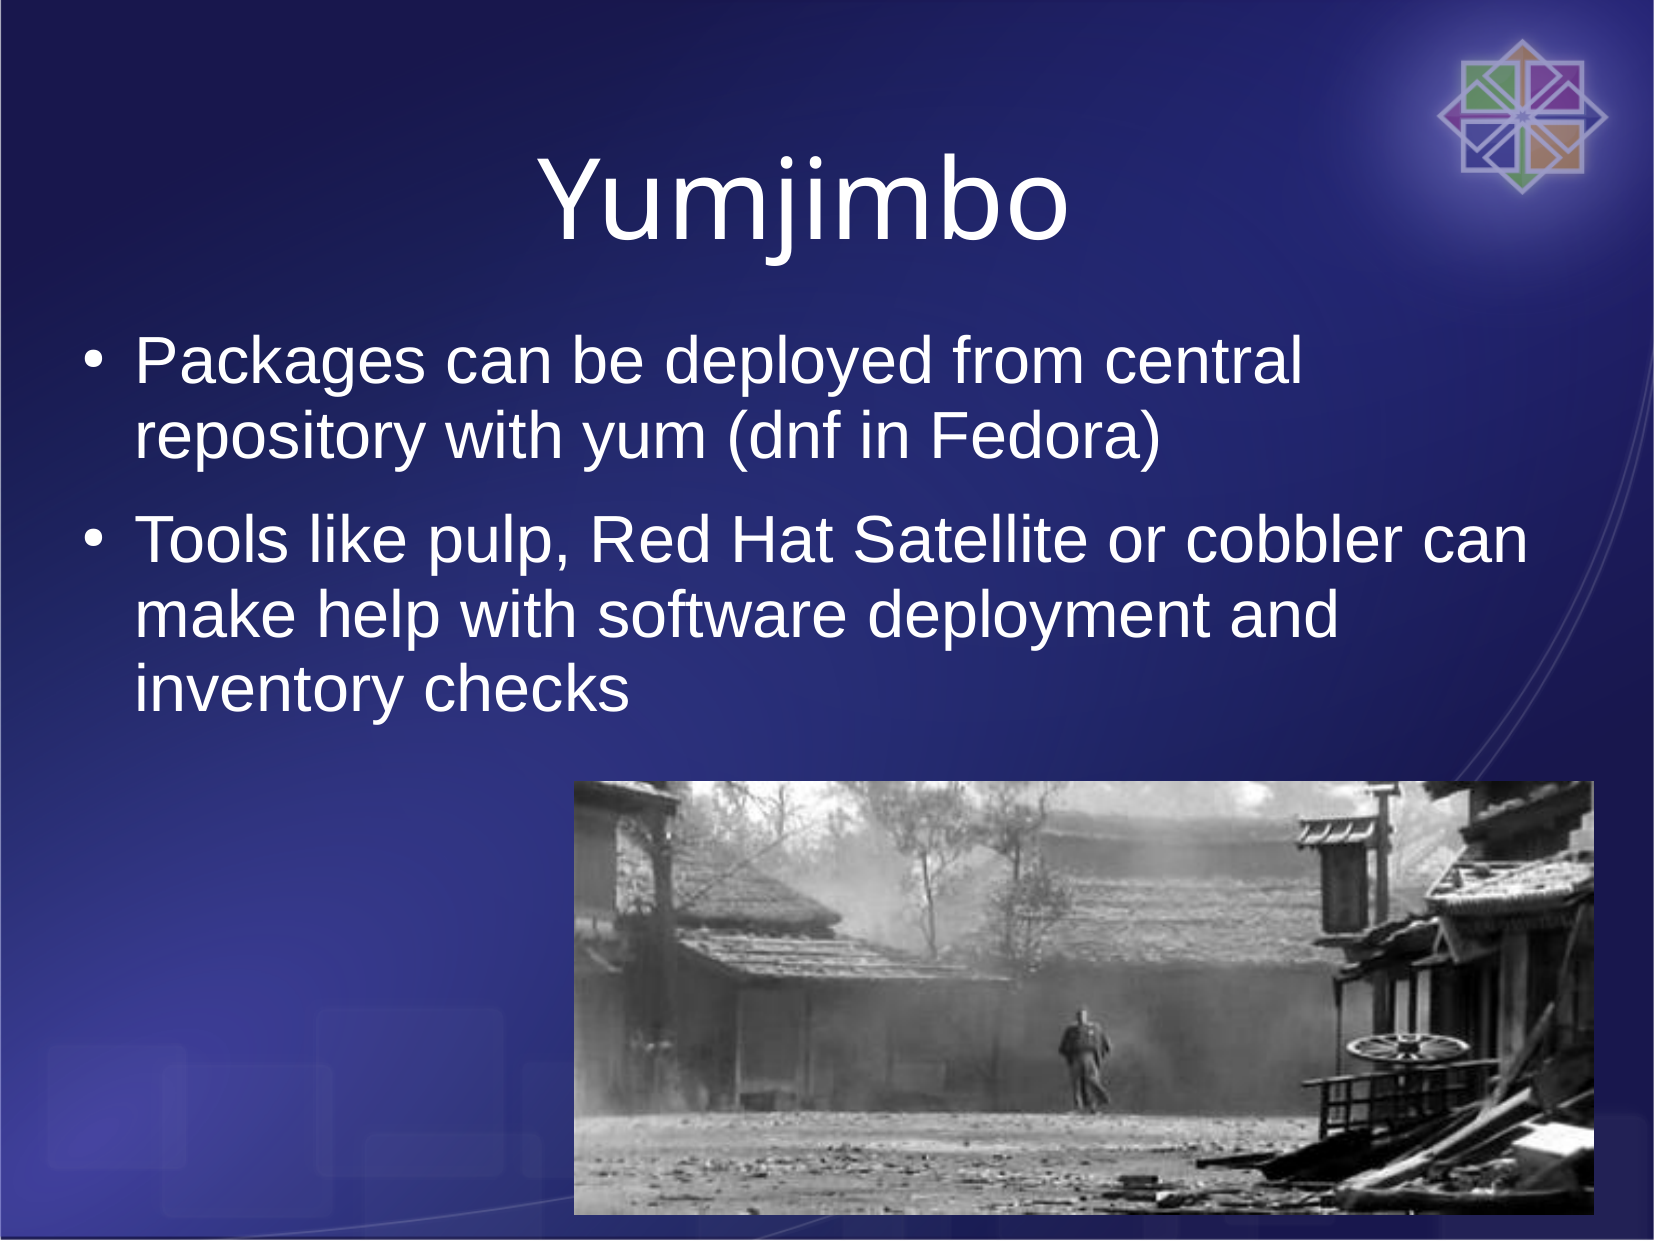

# Yumjimbo
Packages can be deployed from central repository with yum (dnf in Fedora)
Tools like pulp, Red Hat Satellite or cobbler can make help with software deployment and inventory checks